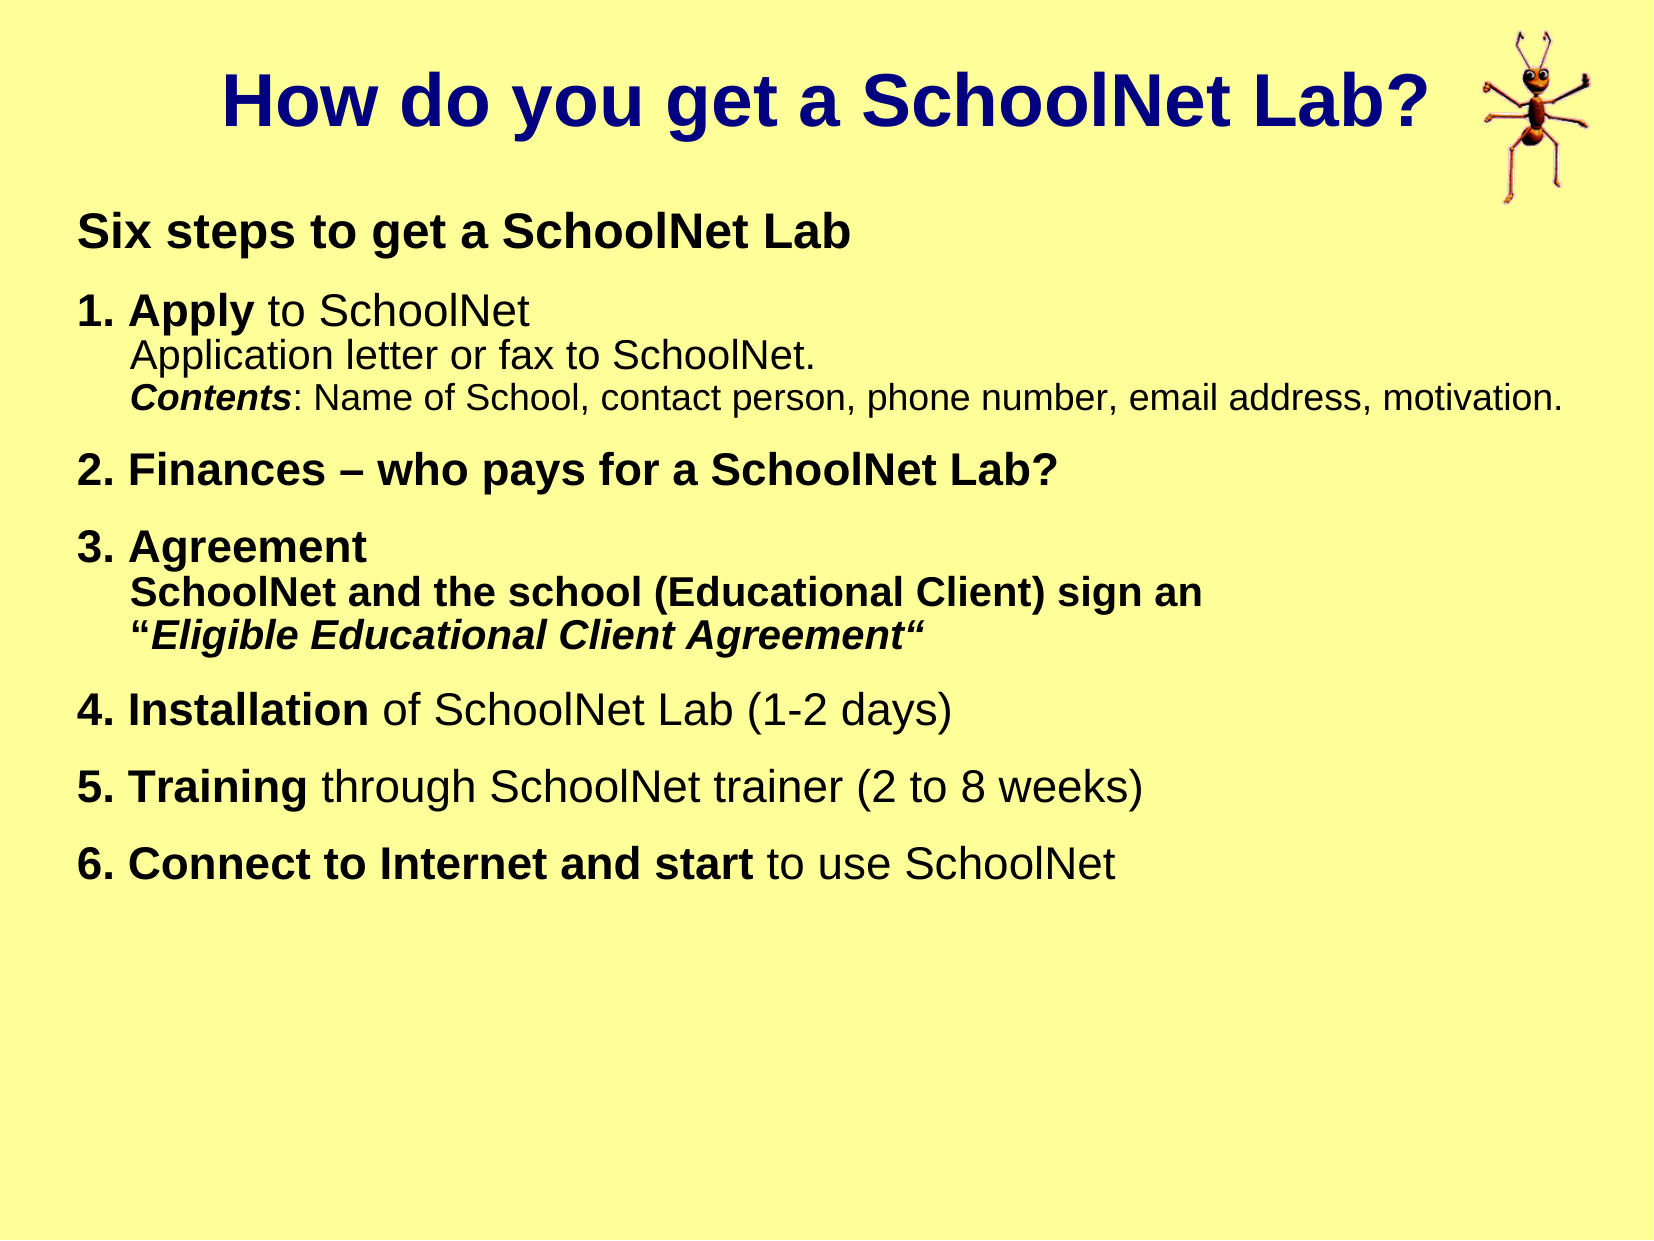

# How do you get a SchoolNet Lab?
Six steps to get a SchoolNet Lab
1. Apply to SchoolNet
Application letter or fax to SchoolNet.
Contents: Name of School, contact person, phone number, email address, motivation.
2. Finances – who pays for a SchoolNet Lab?
3. Agreement
SchoolNet and the school (Educational Client) sign an
“Eligible Educational Client Agreement“
4. Installation of SchoolNet Lab (1-2 days)
5. Training through SchoolNet trainer (2 to 8 weeks)
6. Connect to Internet and start to use SchoolNet